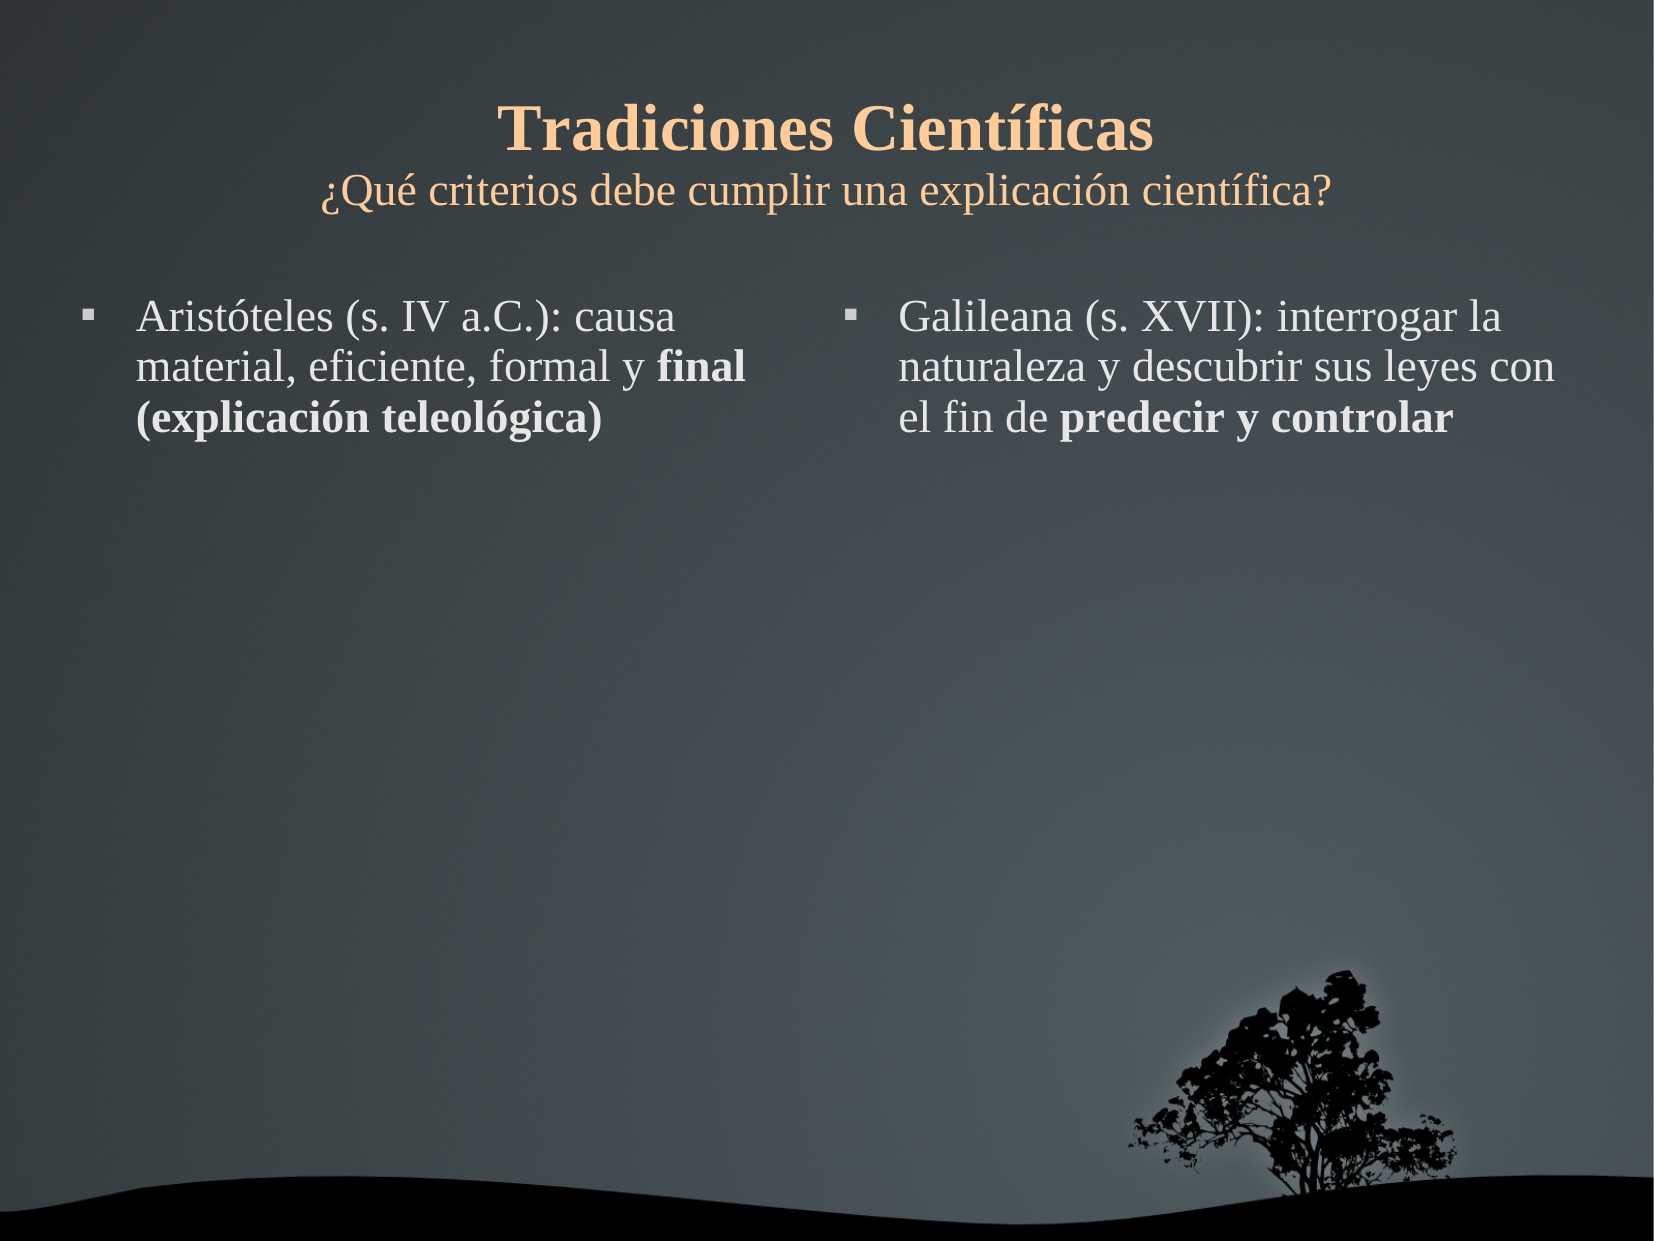

# Tradiciones Científicas ¿Qué criterios debe cumplir una explicación científica?
Aristóteles (s. IV a.C.): causa material, eficiente, formal y final (explicación teleológica)
Galileana (s. XVII): interrogar la naturaleza y descubrir sus leyes con el fin de predecir y controlar